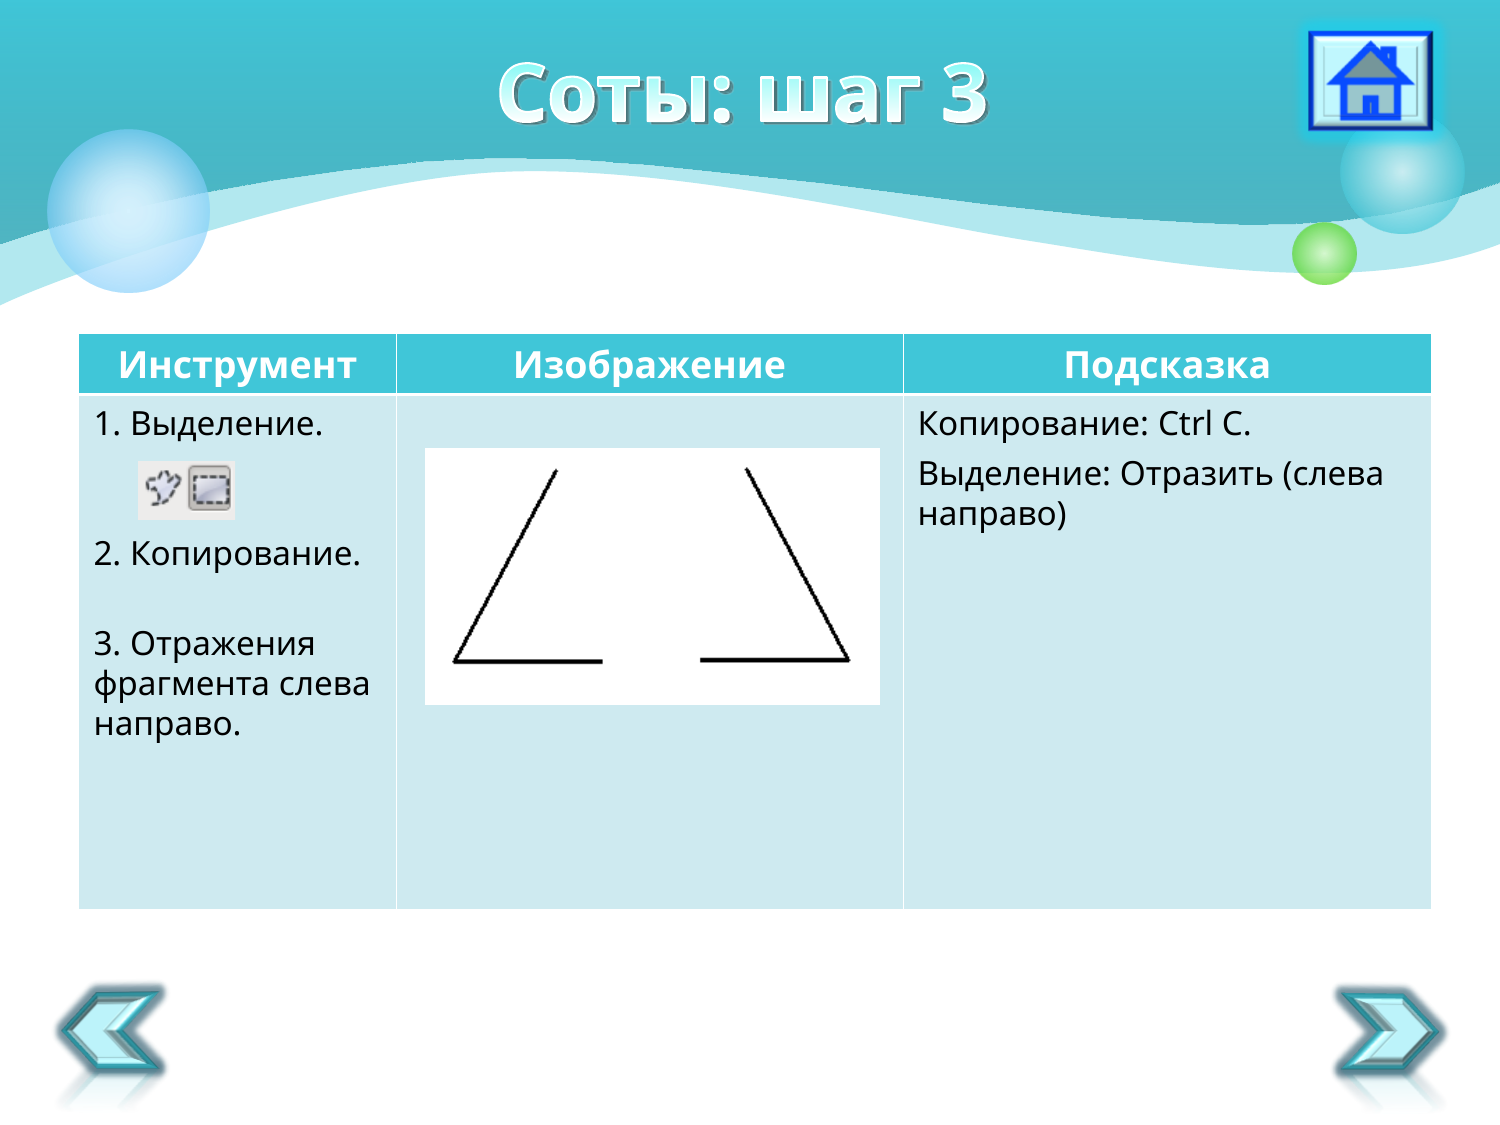

Соты: шаг 3
| Инструмент | Изображение | Подсказка |
| --- | --- | --- |
| 1. Выделение. 2. Копирование. 3. Отражения фрагмента слева направо. | | Копирование: Ctrl C. Выделение: Отразить (слева направо) |